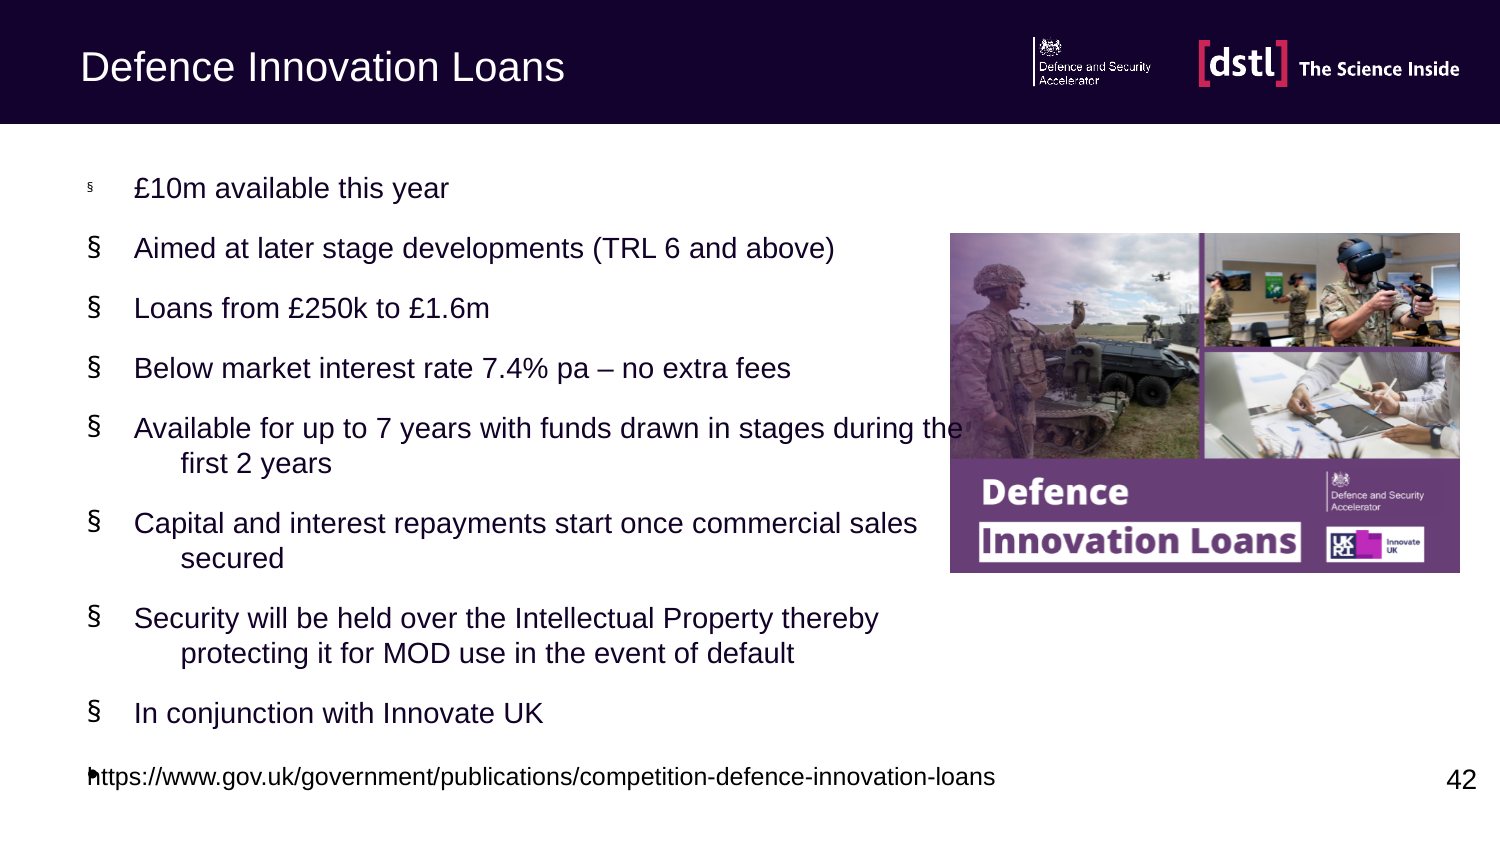

Defence Innovation Loans
£10m available this year
Aimed at later stage developments (TRL 6 and above)
Loans from £250k to £1.6m
Below market interest rate 7.4% pa – no extra fees
Available for up to 7 years with funds drawn in stages during the first 2 years
Capital and interest repayments start once commercial sales secured
Security will be held over the Intellectual Property thereby protecting it for MOD use in the event of default
In conjunction with Innovate UK
https://www.gov.uk/government/publications/competition-defence-innovation-loans